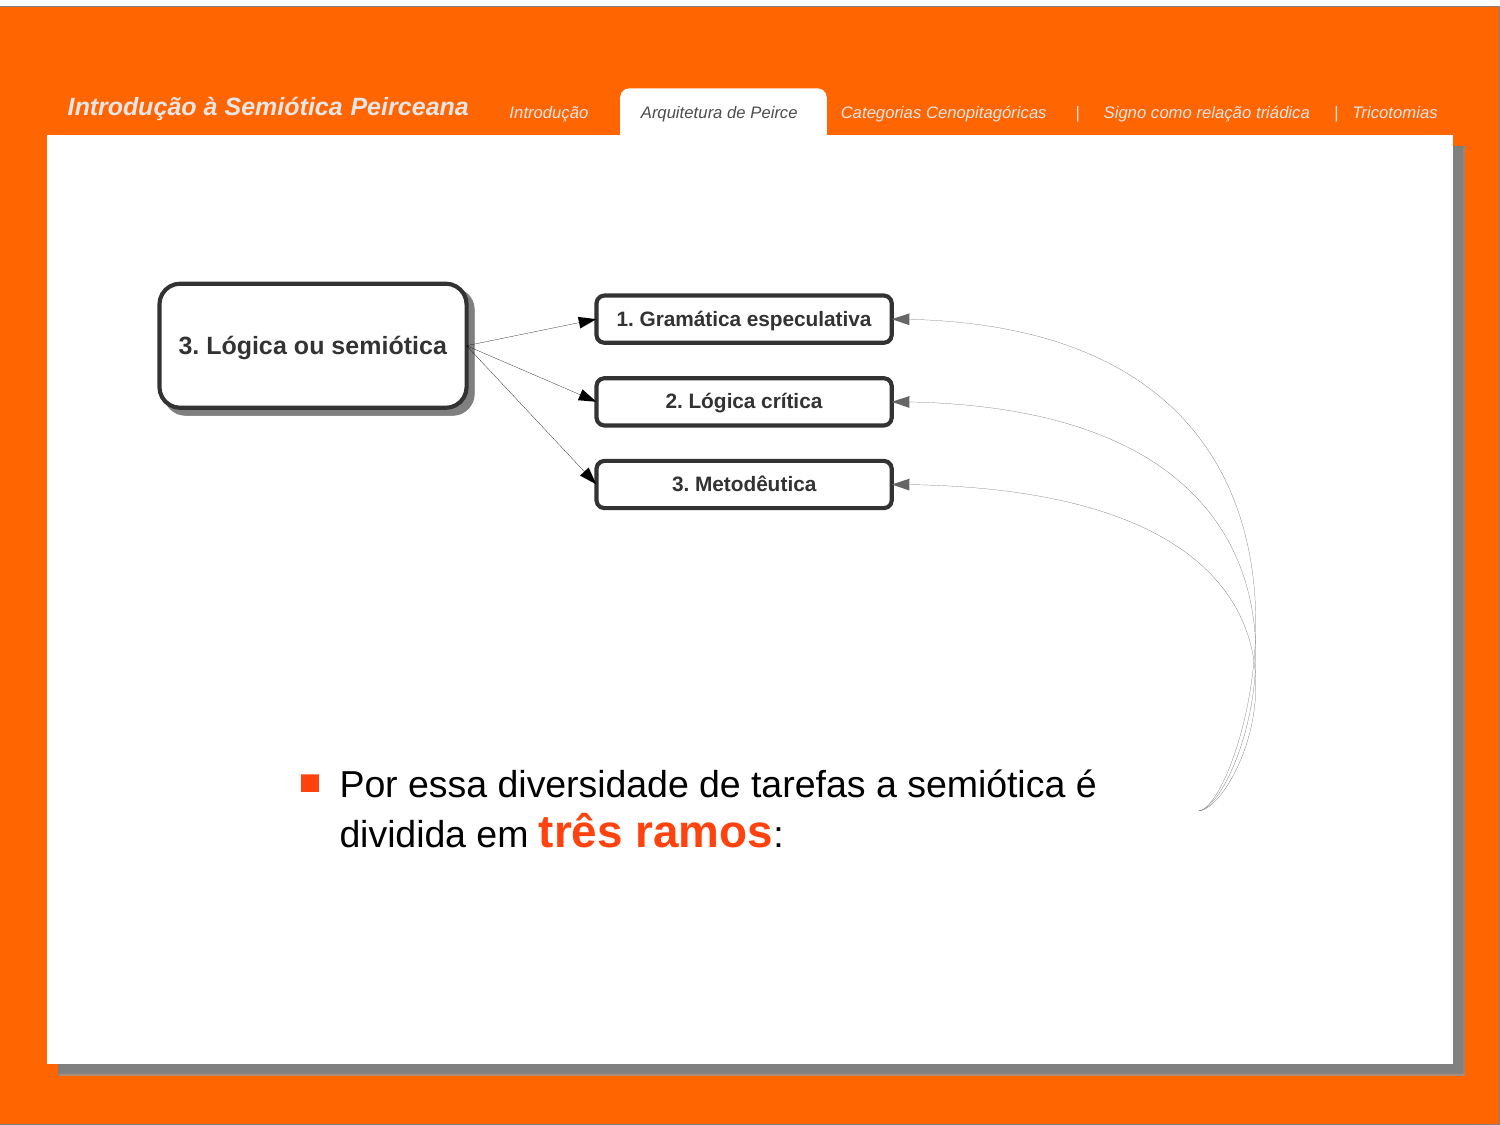

3. Lógica ou semiótica
1. Gramática especulativa
2. Lógica crítica
3. Metodêutica
Por essa diversidade de tarefas a semiótica é dividida em três ramos: